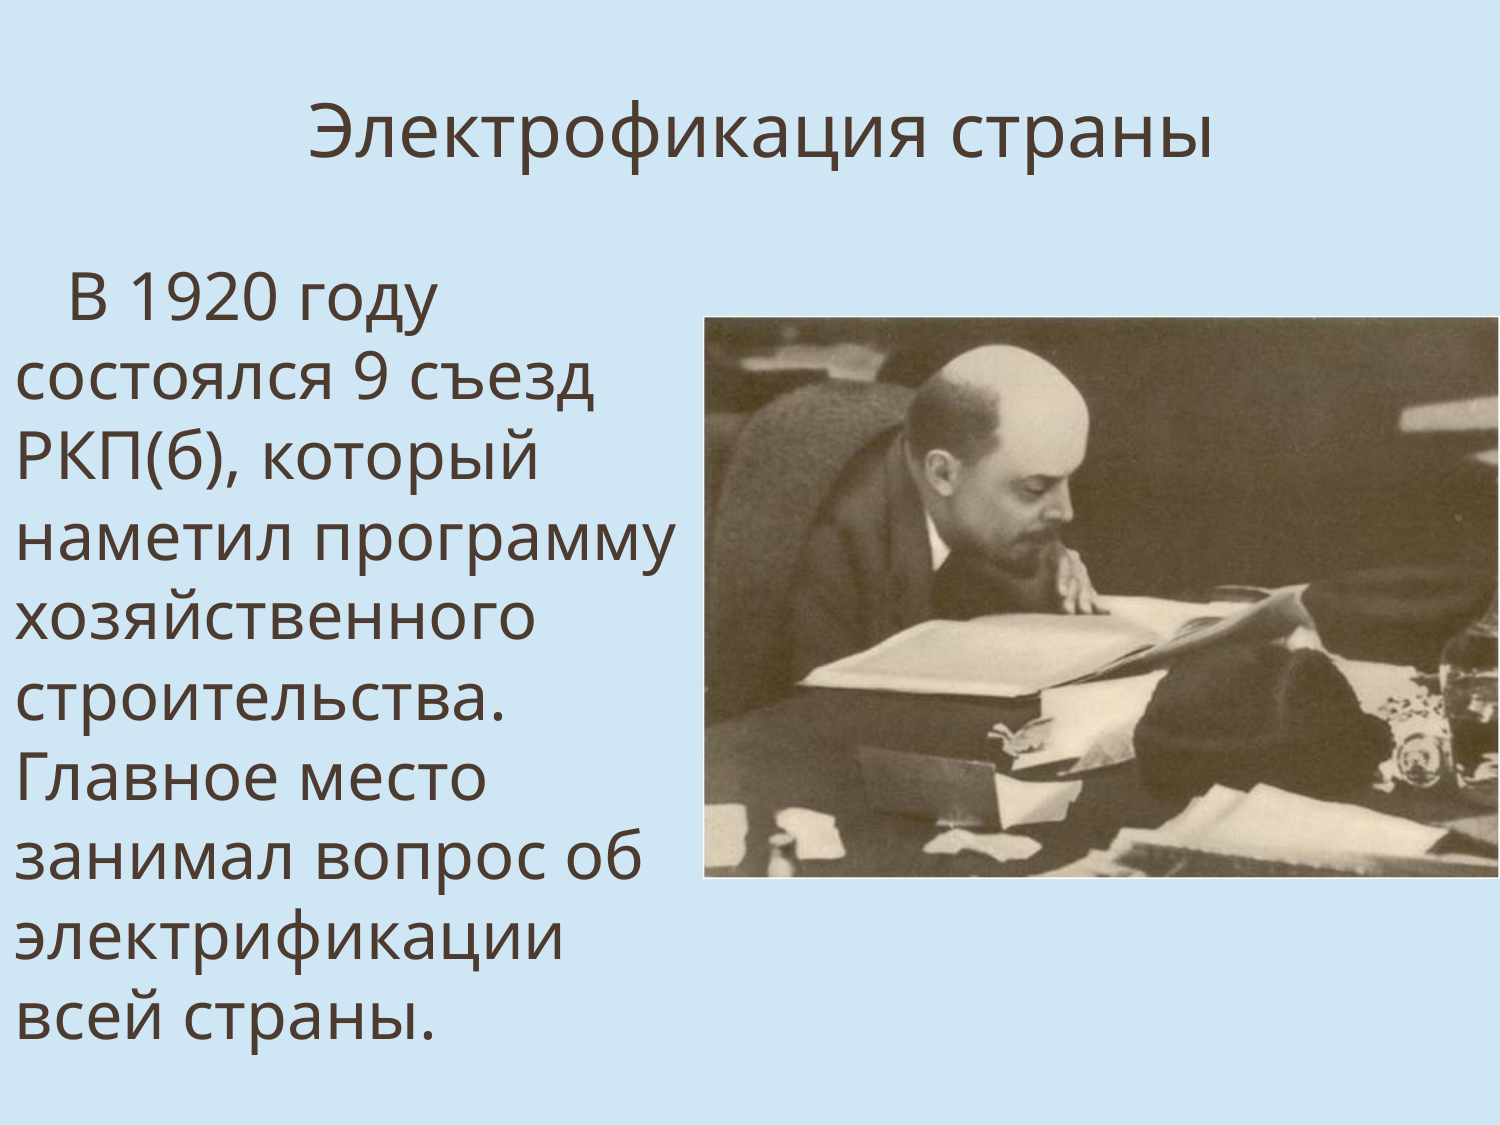

# Электрофикация страны
 В 1920 году состоялся 9 съезд РКП(б), который наметил программу хозяйственного строительства. Главное место занимал вопрос об электрификации всей страны.